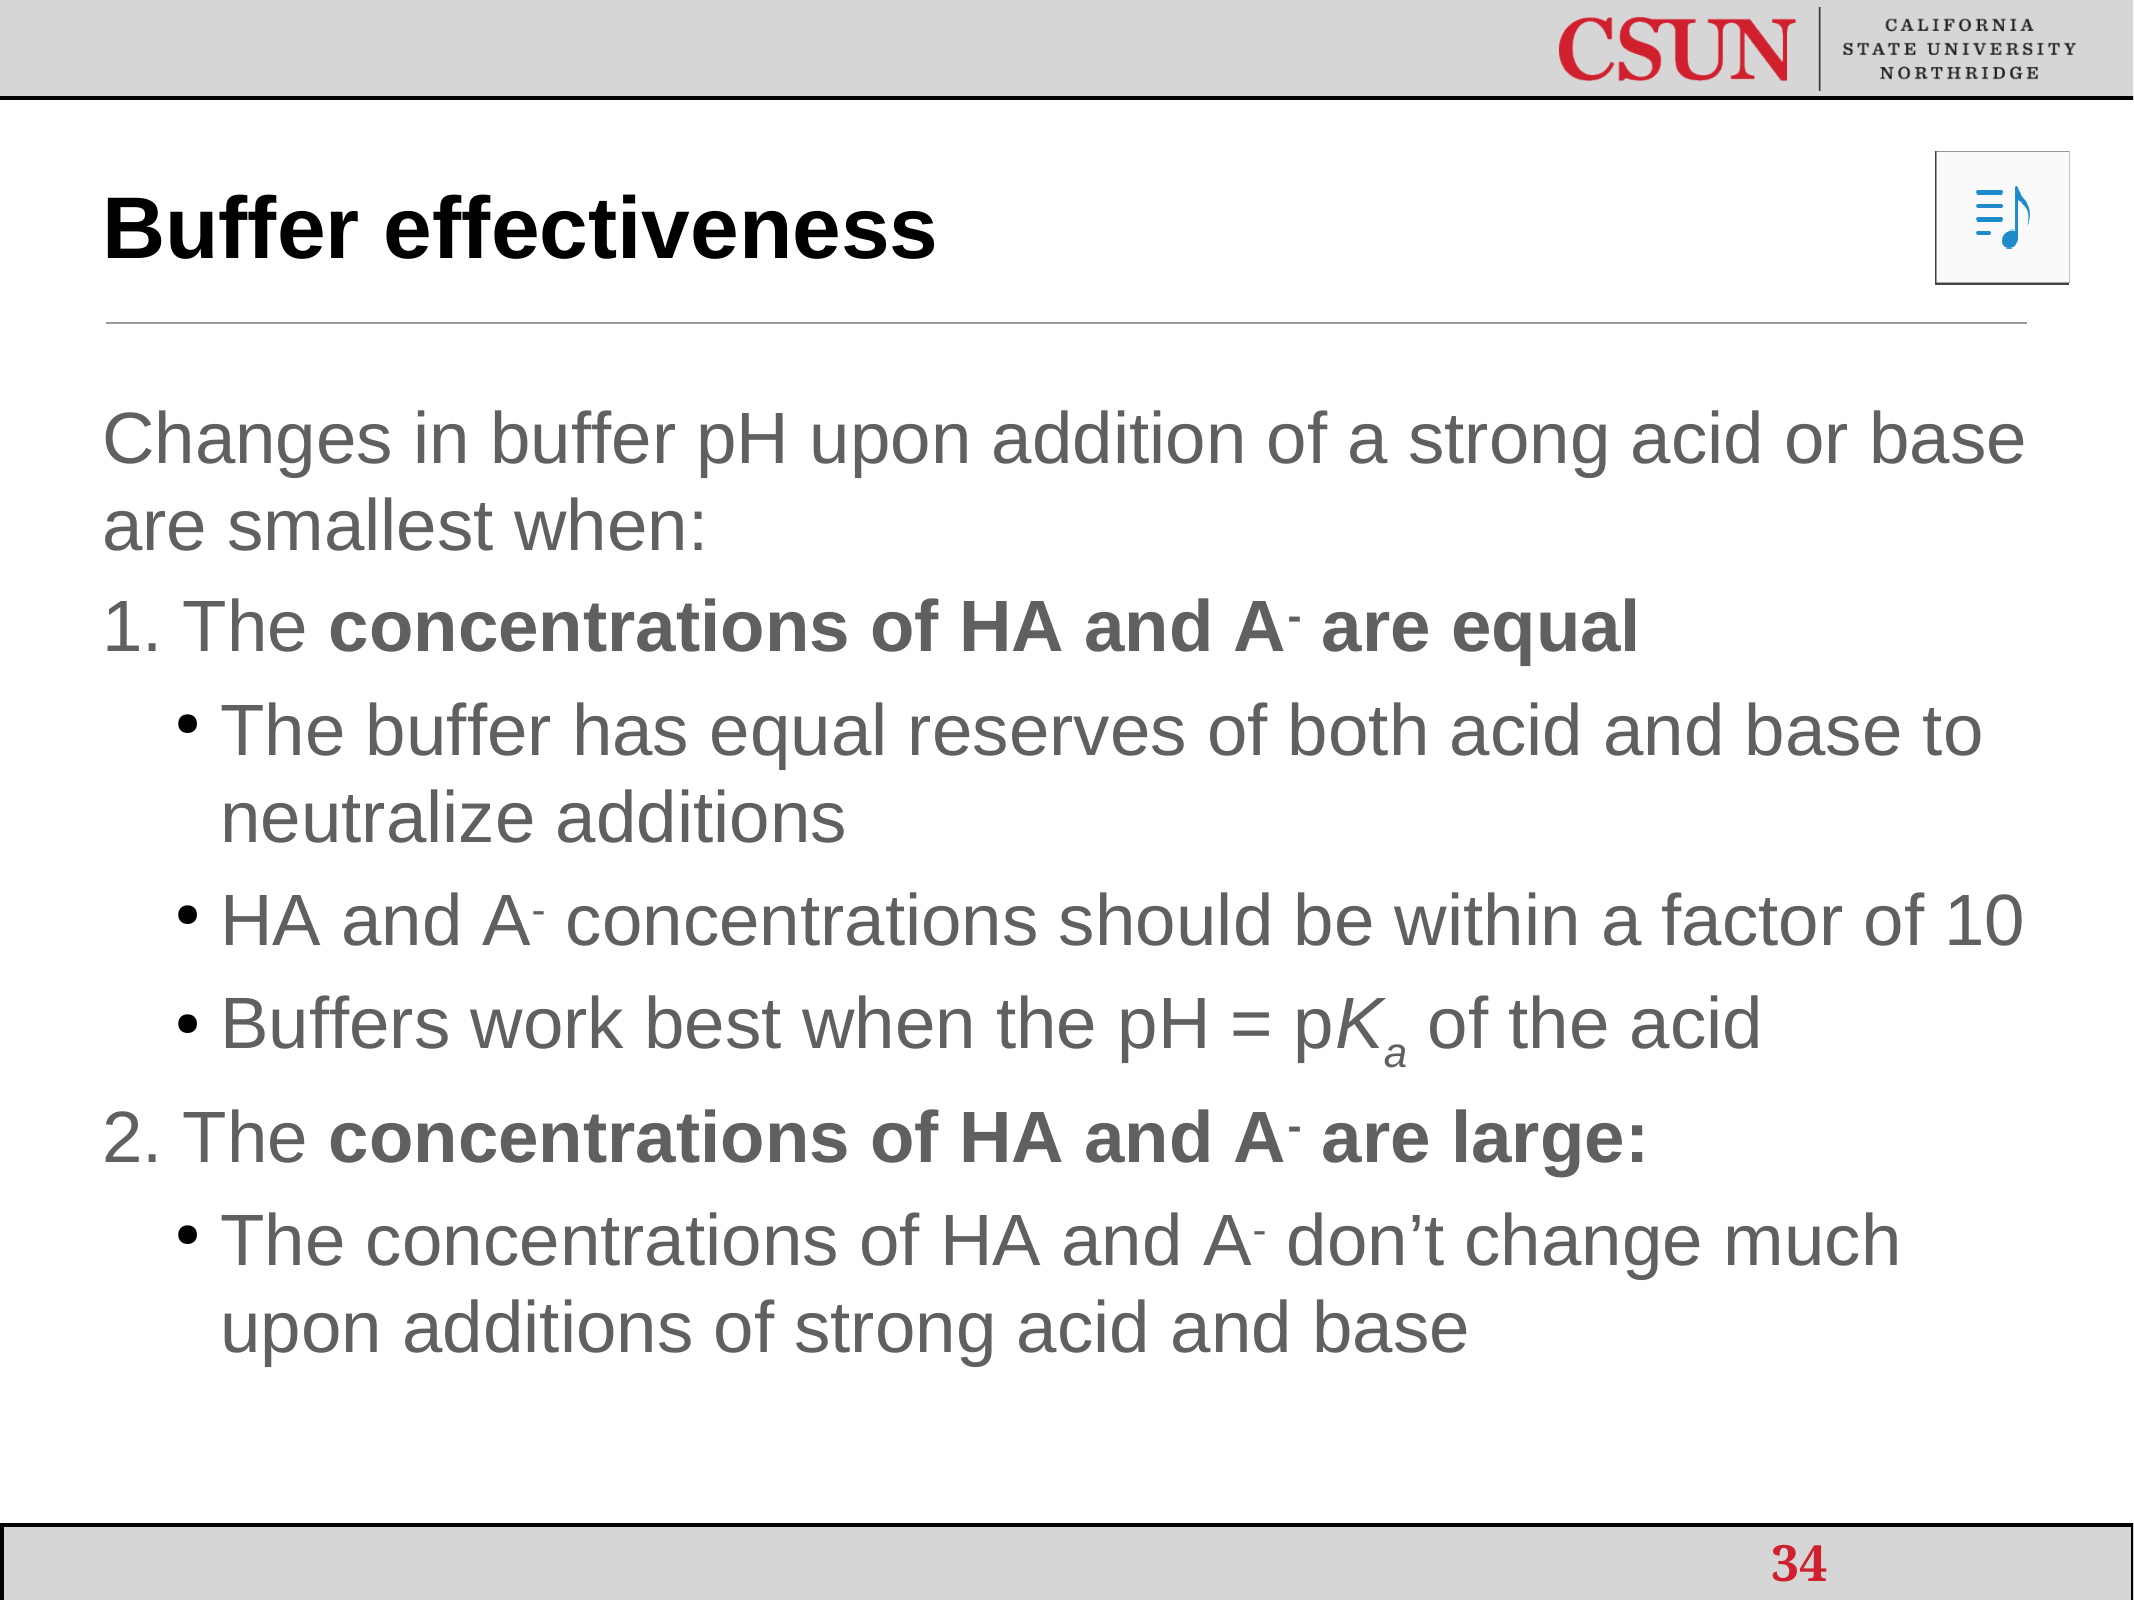

# Buffer effectiveness
Changes in buffer pH upon addition of a strong acid or base are smallest when:
1. The concentrations of HA and A- are equal
The buffer has equal reserves of both acid and base to neutralize additions
HA and A- concentrations should be within a factor of 10
Buffers work best when the pH = pKa of the acid
2. The concentrations of HA and A- are large:
The concentrations of HA and A- don’t change much upon additions of strong acid and base
34